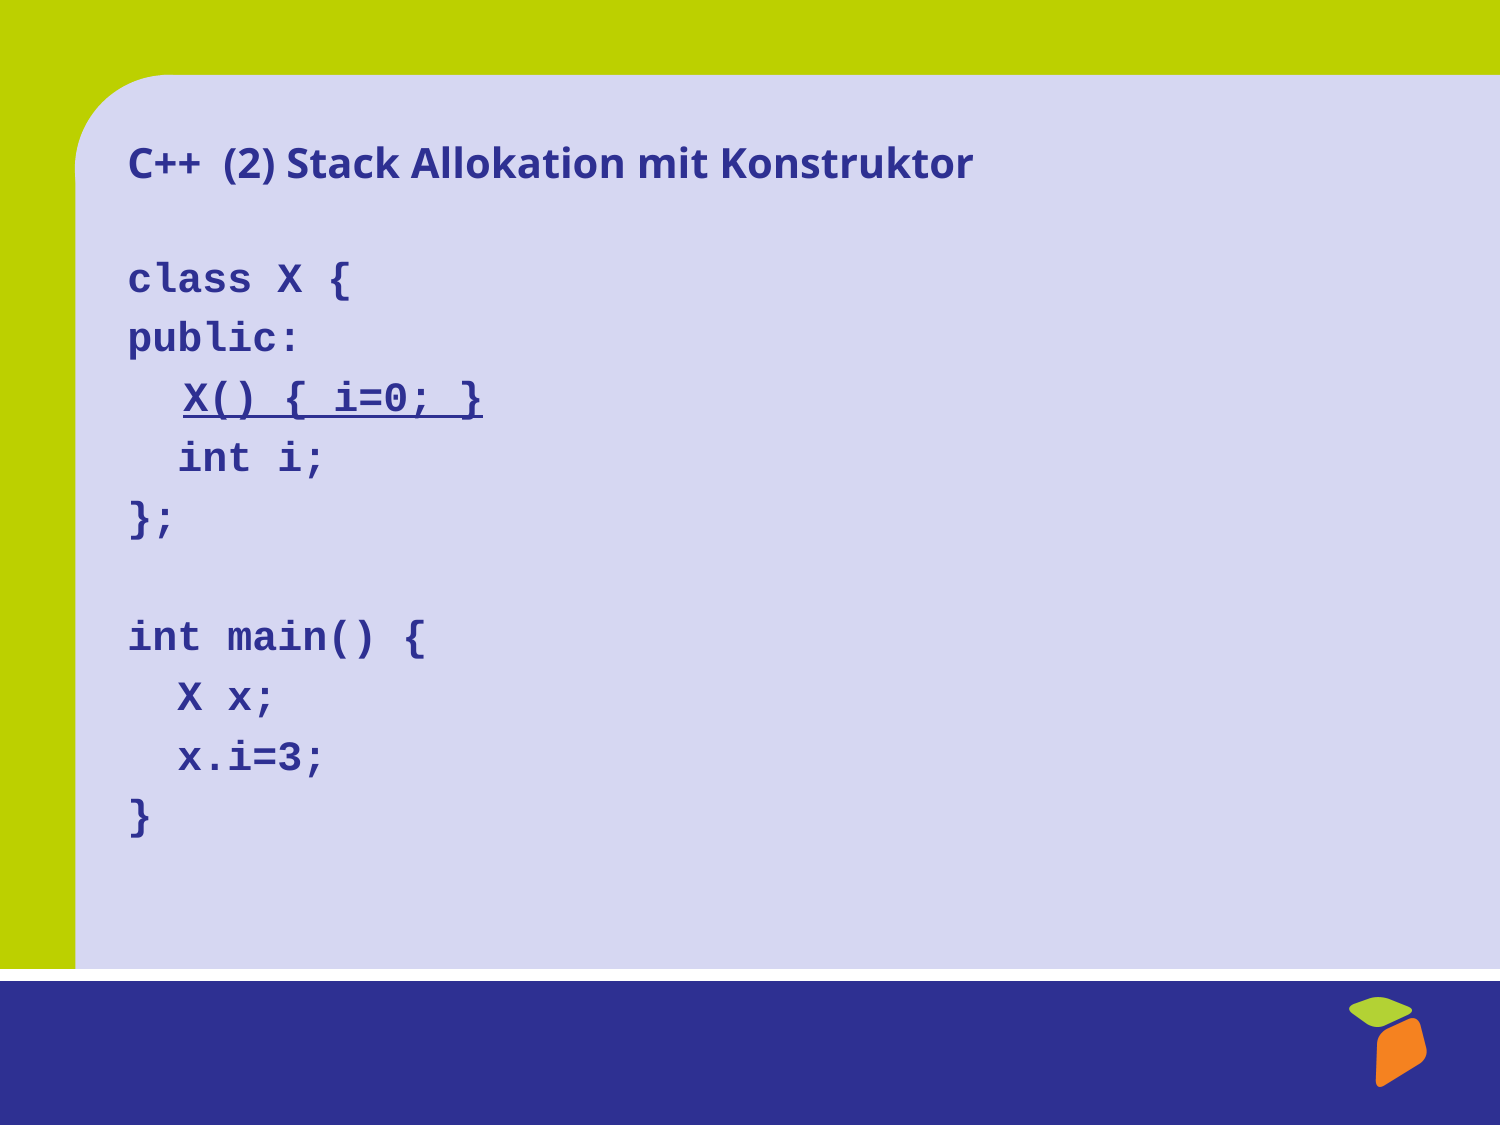

# C++ (2) Stack Allokation mit Konstruktor
class X {
public:
	X() { i=0; }
 int i;
};
int main() {
 X x;
 x.i=3;
}